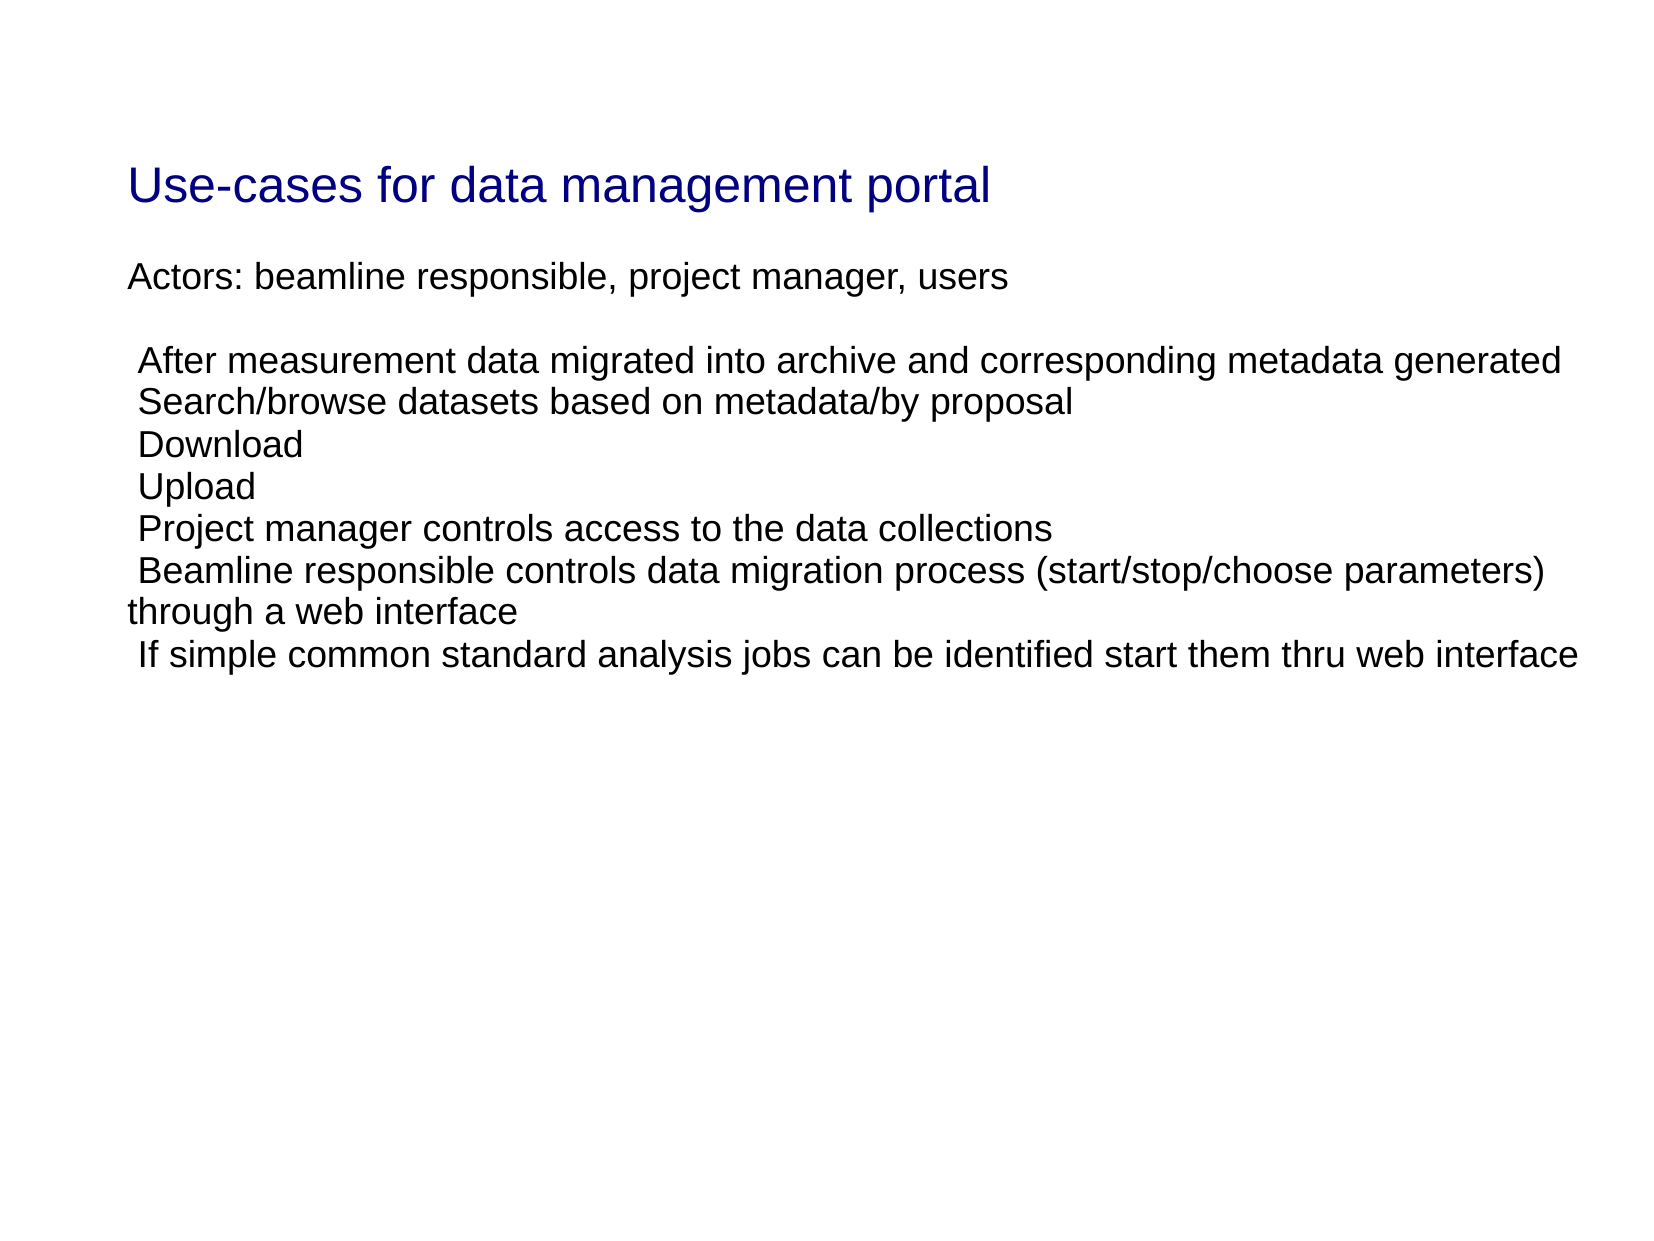

Use-cases for data management portal
Actors: beamline responsible, project manager, users
 After measurement data migrated into archive and corresponding metadata generated
 Search/browse datasets based on metadata/by proposal
 Download
 Upload
 Project manager controls access to the data collections
 Beamline responsible controls data migration process (start/stop/choose parameters)
through a web interface
 If simple common standard analysis jobs can be identified start them thru web interface